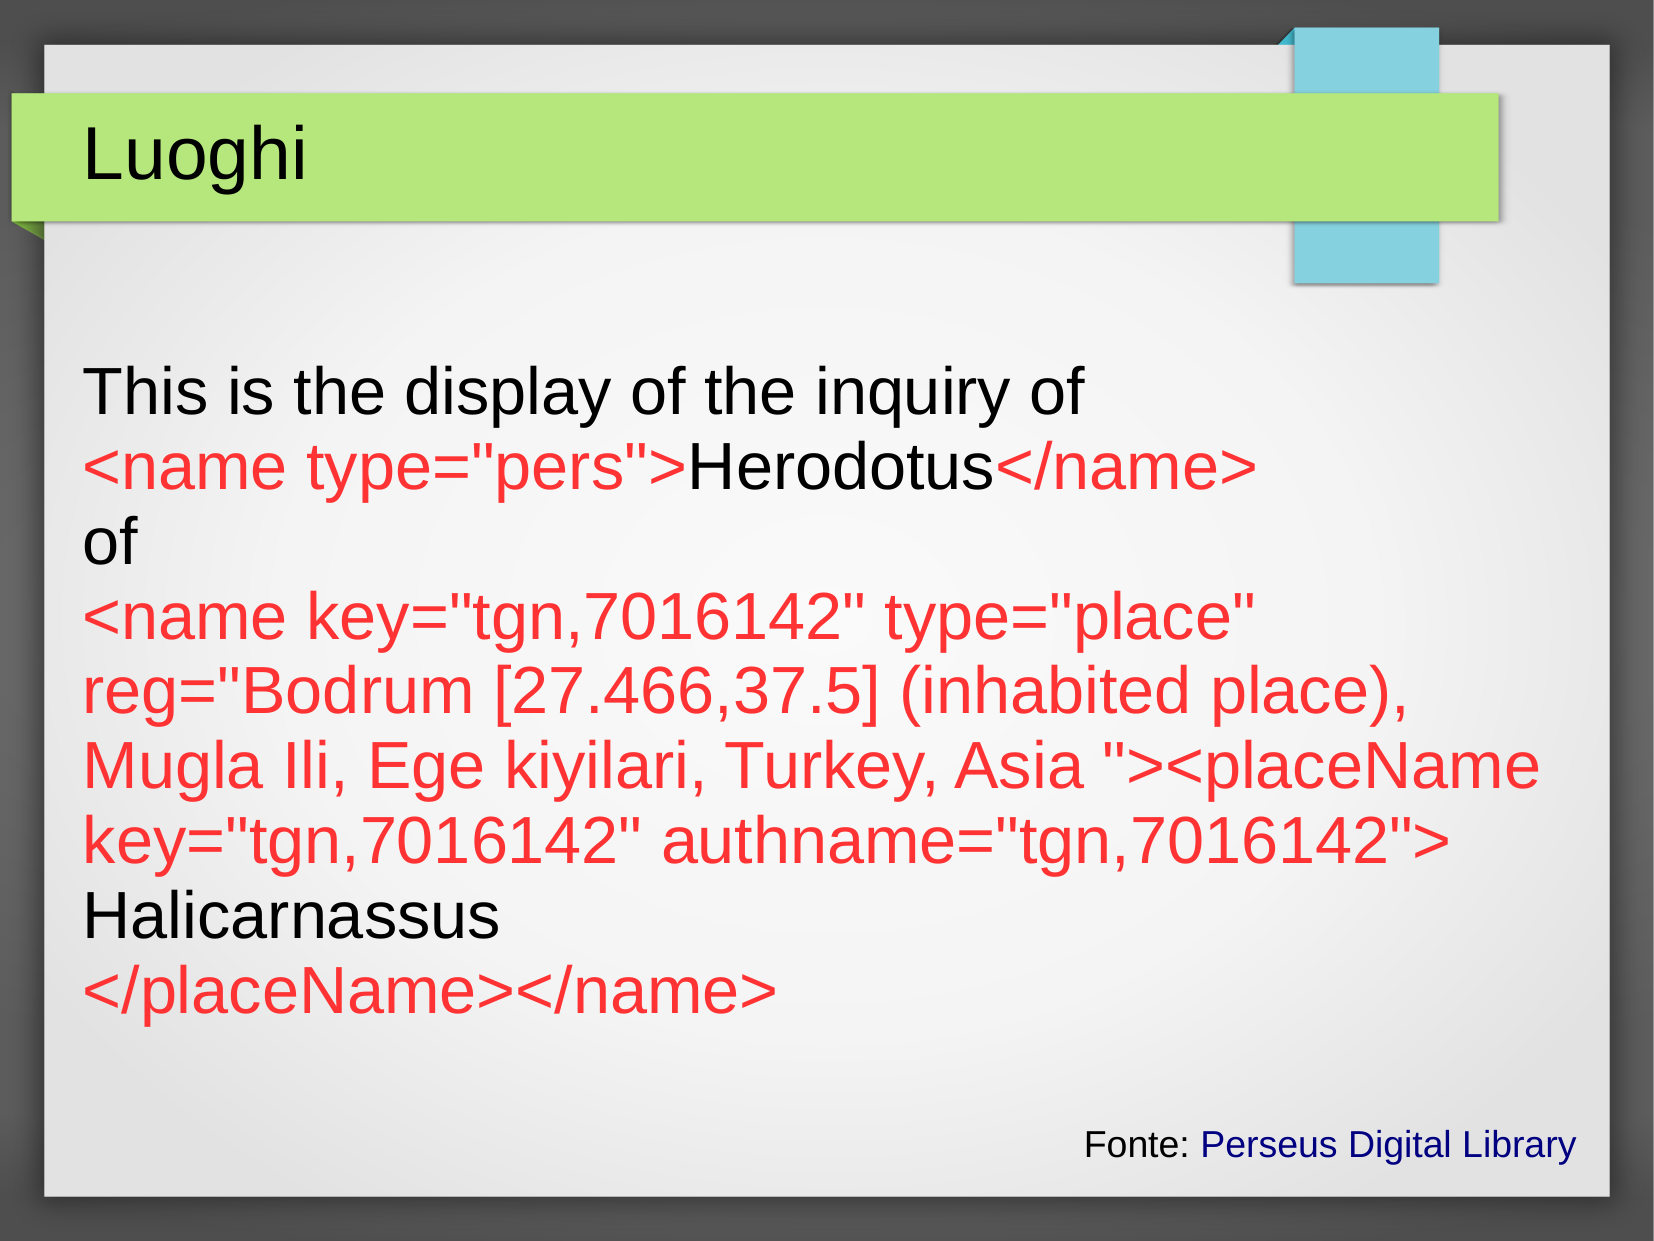

# Luoghi
This is the display of the inquiry of
<name type="pers">Herodotus</name>
of
<name key="tgn,7016142" type="place" reg="Bodrum [27.466,37.5] (inhabited place), Mugla Ili, Ege kiyilari, Turkey, Asia "><placeName key="tgn,7016142" authname="tgn,7016142">
Halicarnassus
</placeName></name>
Fonte: Perseus Digital Library